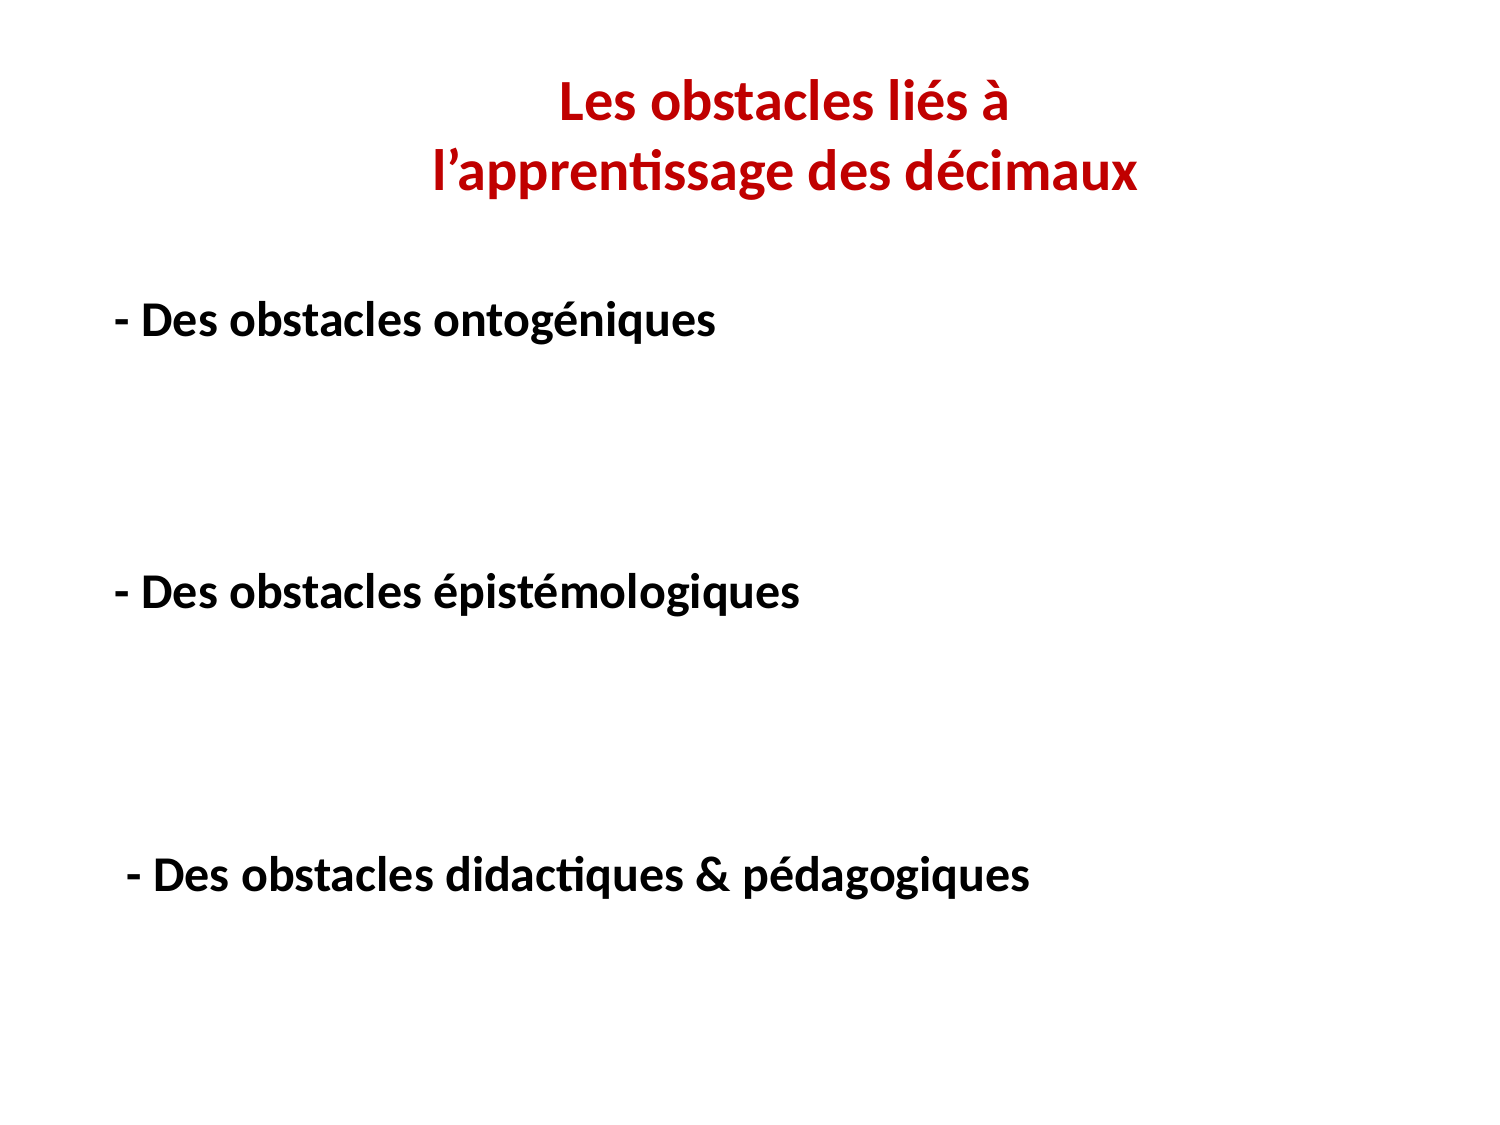

Les obstacles liés à l’apprentissage des décimaux
- Des obstacles ontogéniques
- Des obstacles épistémologiques
- Des obstacles didactiques & pédagogiques